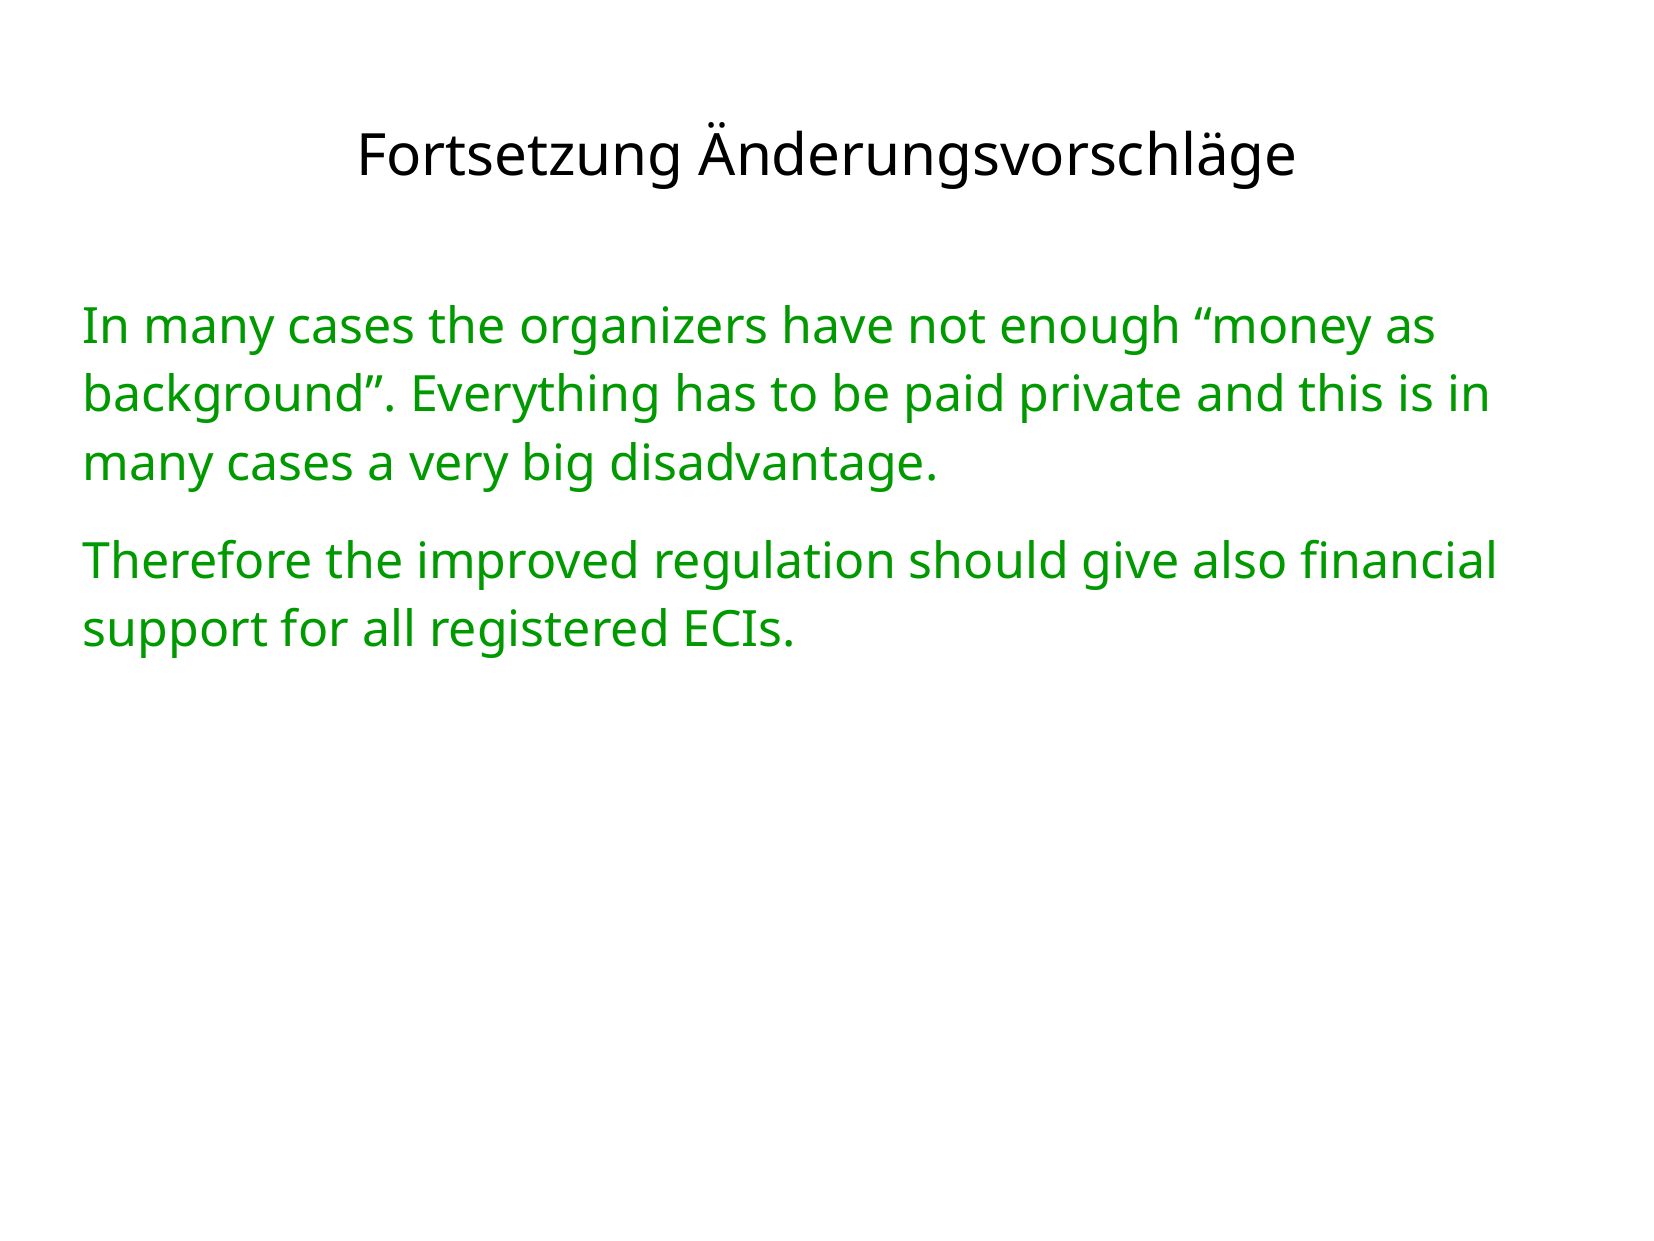

# Fortsetzung Änderungsvorschläge
In many cases the organizers have not enough “money as background”. Everything has to be paid private and this is in many cases a very big disadvantage.
Therefore the improved regulation should give also financial support for all registered ECIs.